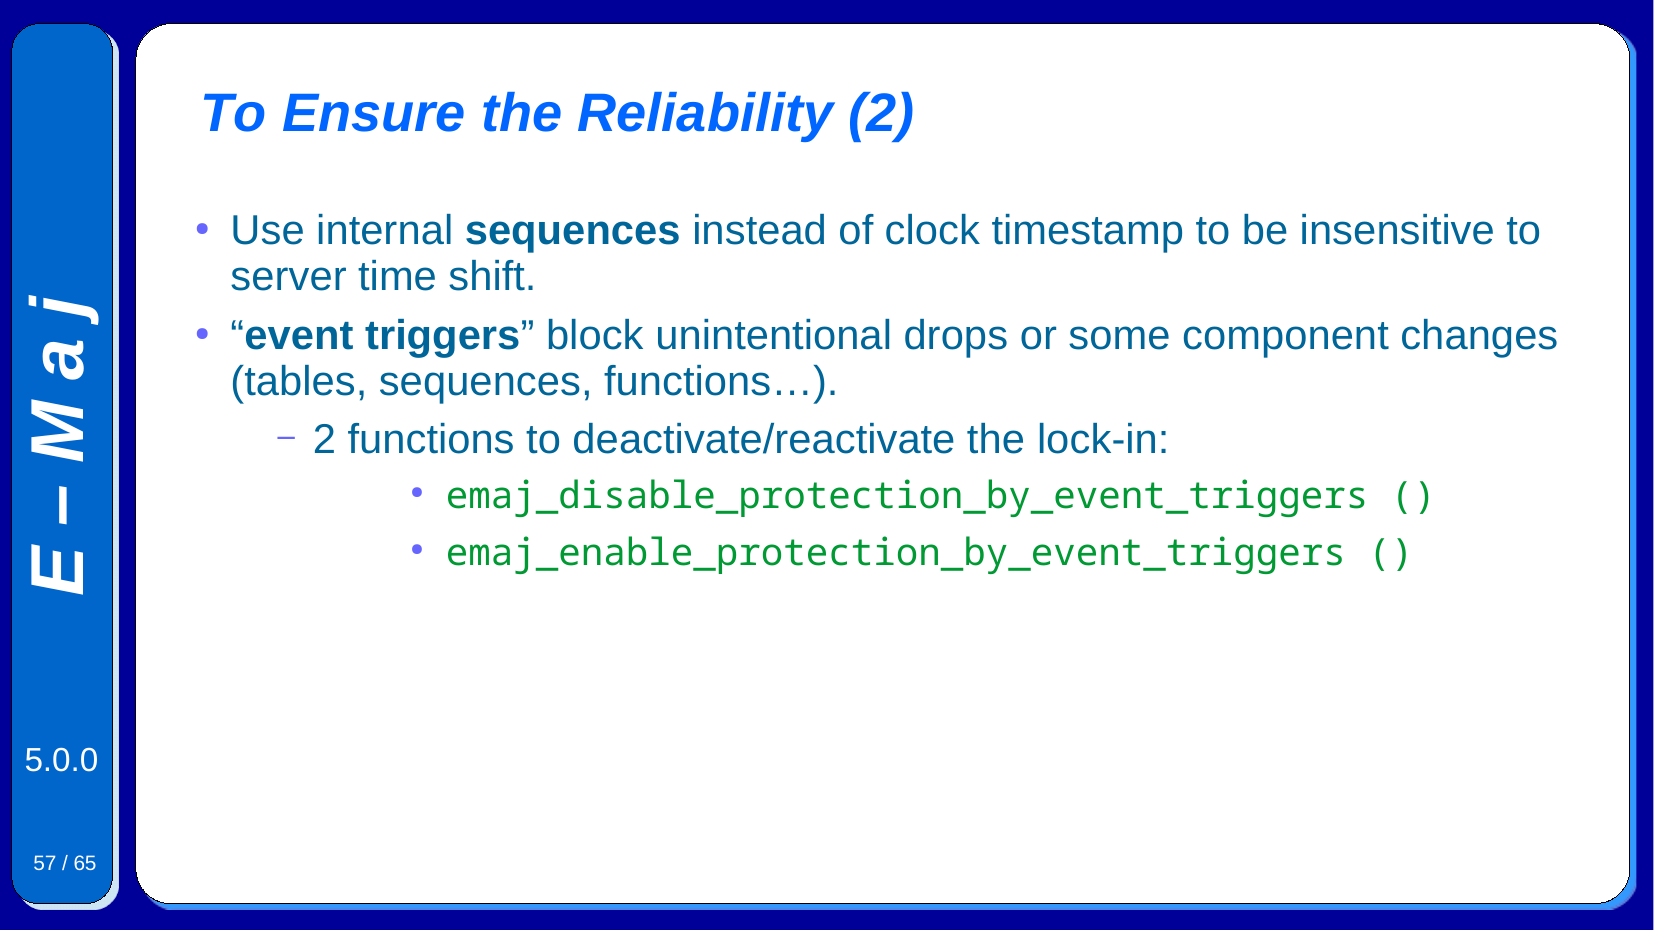

# To Ensure the Reliability (2)
Use internal sequences instead of clock timestamp to be insensitive to server time shift.
“event triggers” block unintentional drops or some component changes (tables, sequences, functions…).
2 functions to deactivate/reactivate the lock-in:
emaj_disable_protection_by_event_triggers ()
emaj_enable_protection_by_event_triggers ()